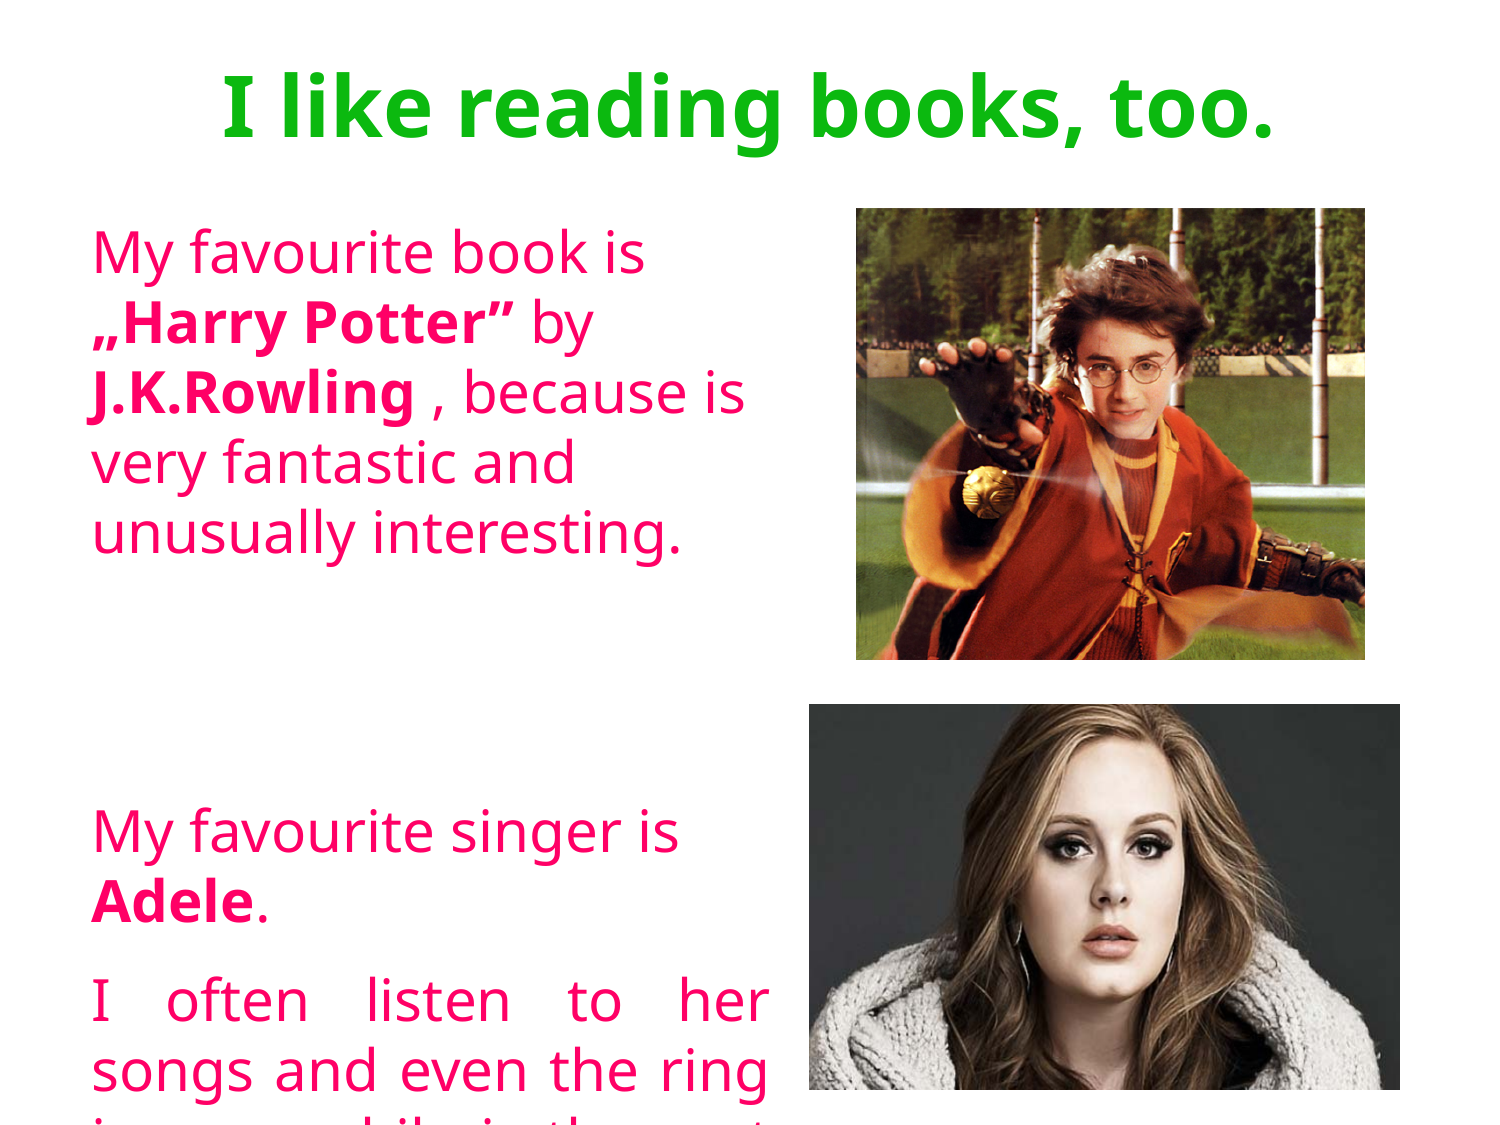

# I like reading books, too.
My favourite book is „Harry Potter” by J.K.Rowling , because is very fantastic and unusually interesting.
My favourite singer is Adele.
I often listen to her songs and even the ring in my mobile is the part of the Adele’s song.